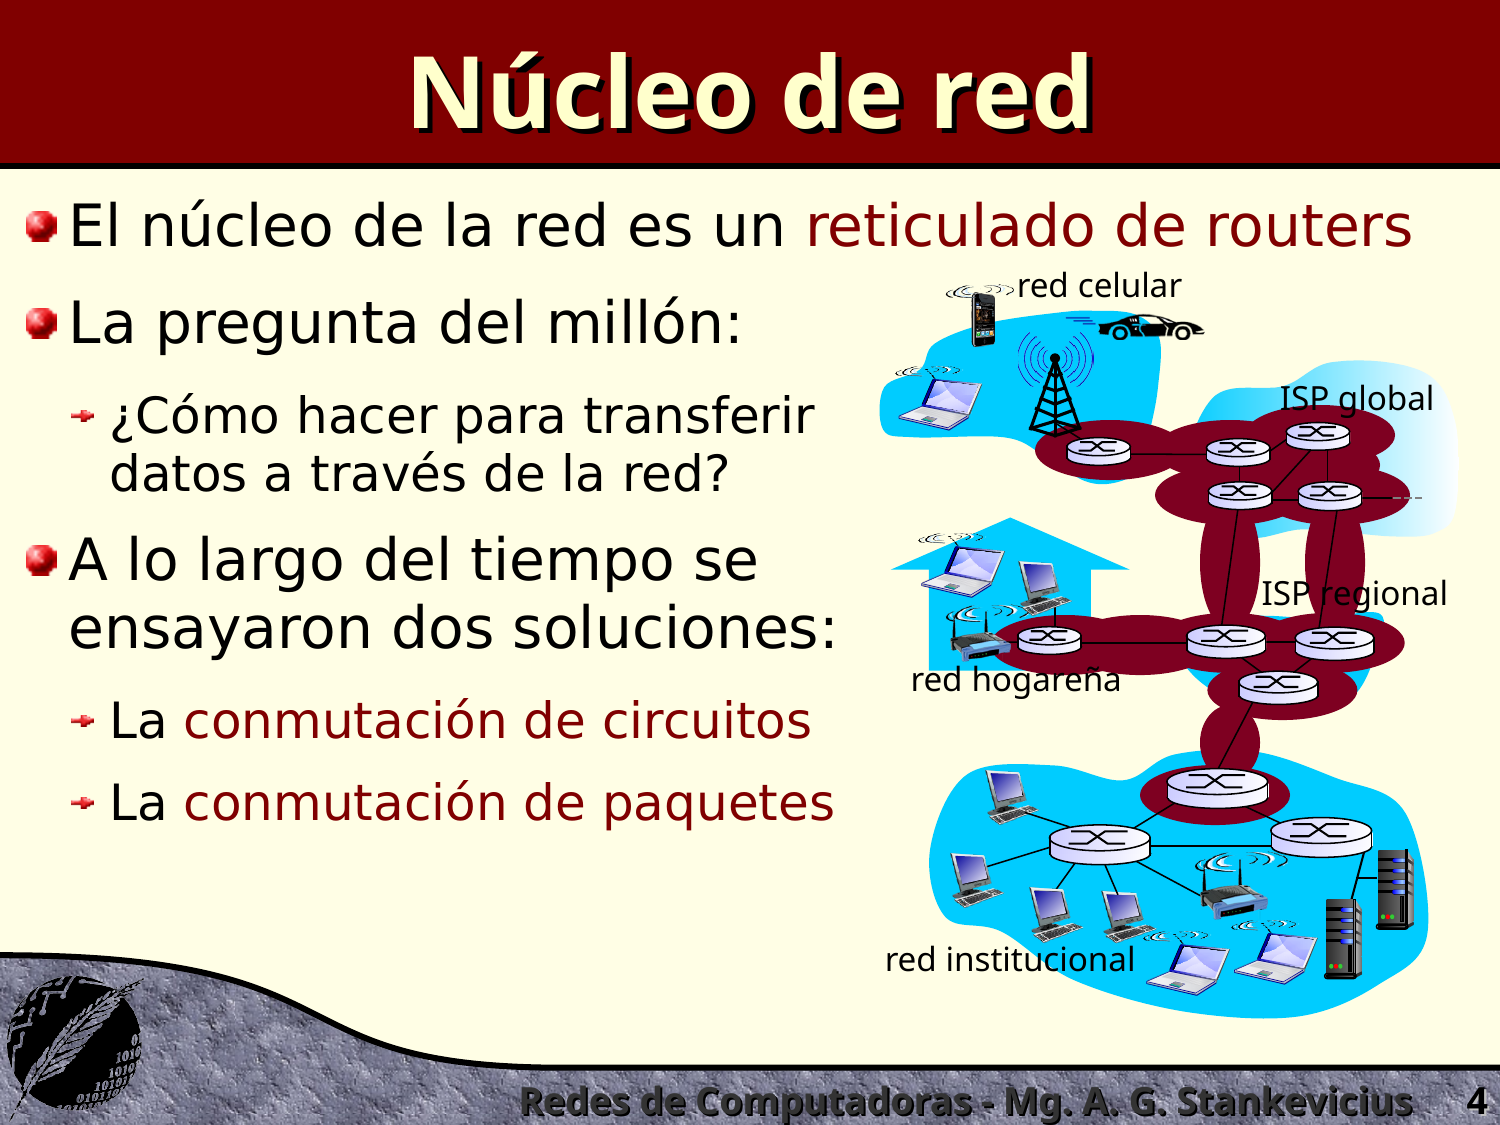

# Núcleo de red
El núcleo de la red es un reticulado de routers
La pregunta del millón:
¿Cómo hacer para transferir
datos a través de la red?
A lo largo del tiempo se
ensayaron dos soluciones:
La conmutación de circuitos
La conmutación de paquetes
red celular
ISP global
ISP regional
red hogareña
red institucional
4